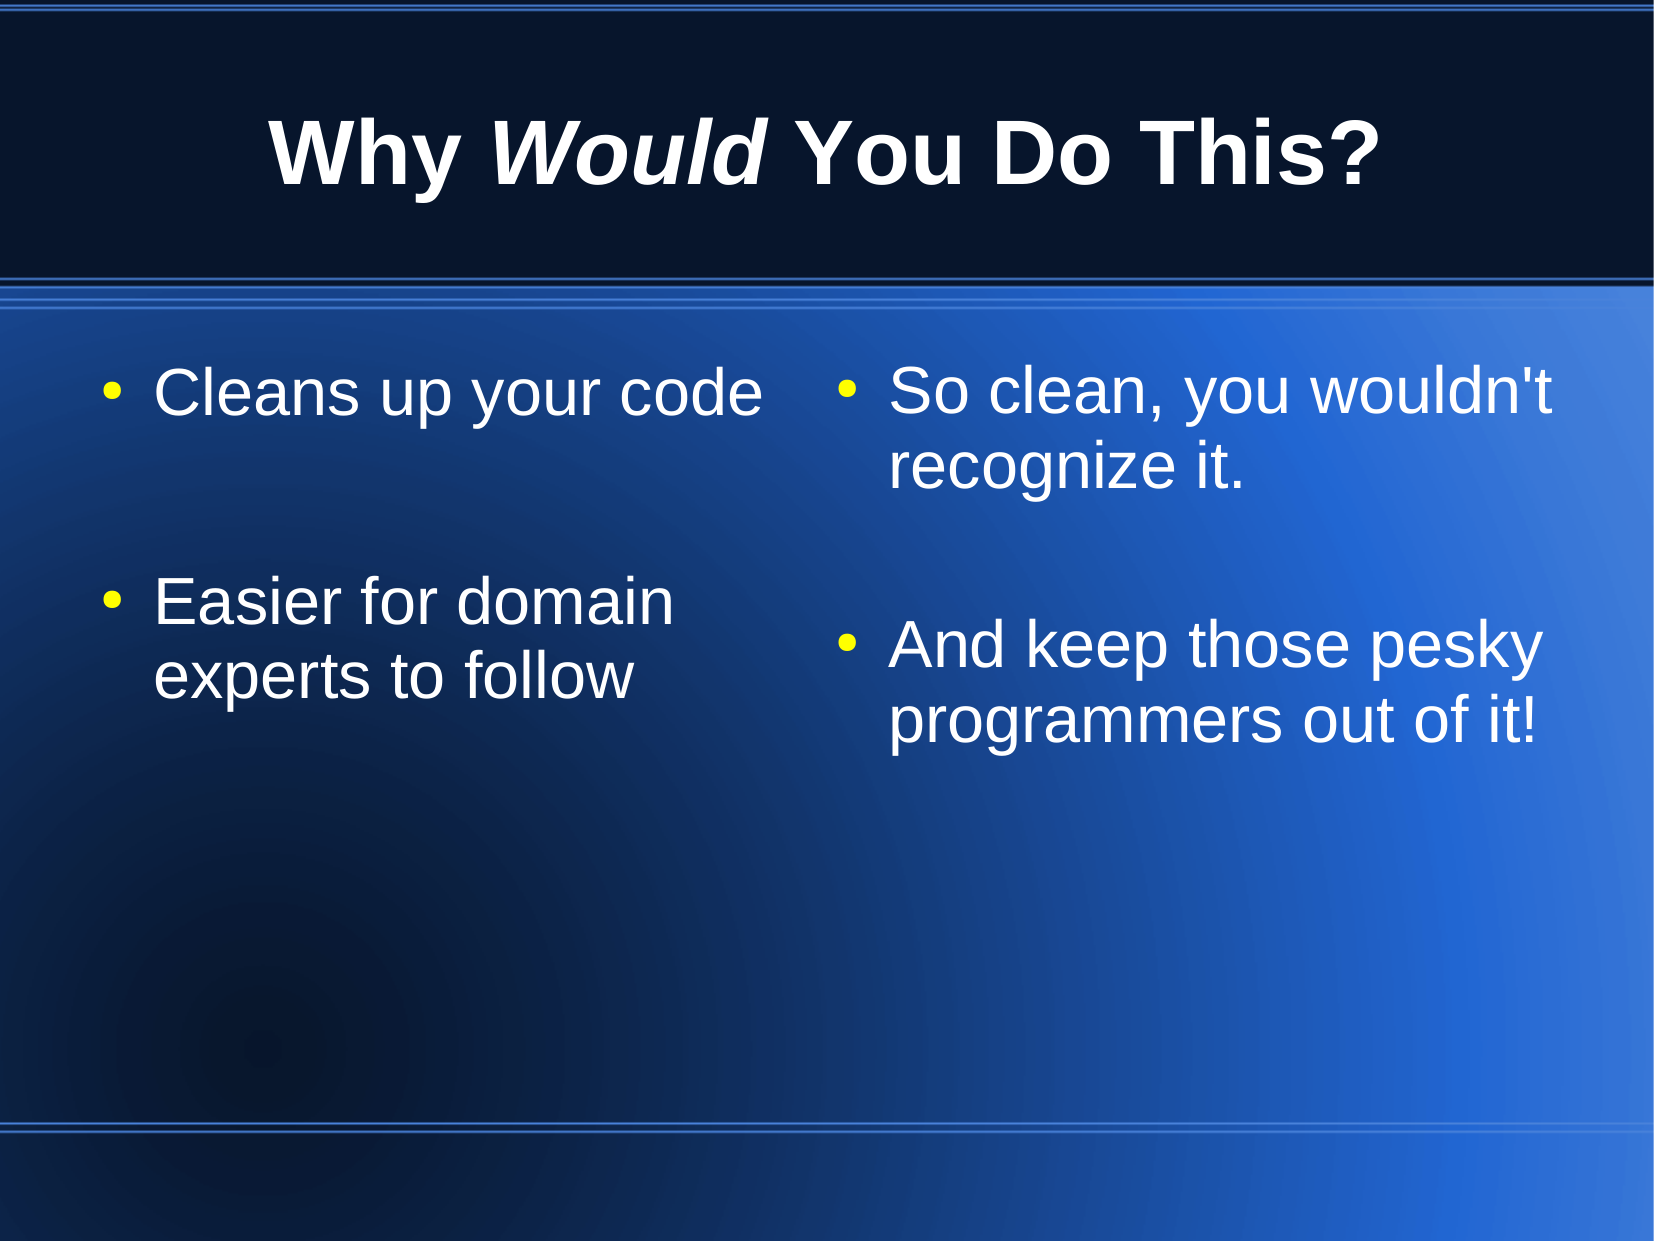

# Why Would You Do This?
So clean, you wouldn't recognize it.
And keep those pesky programmers out of it!
Cleans up your code
Easier for domain experts to follow